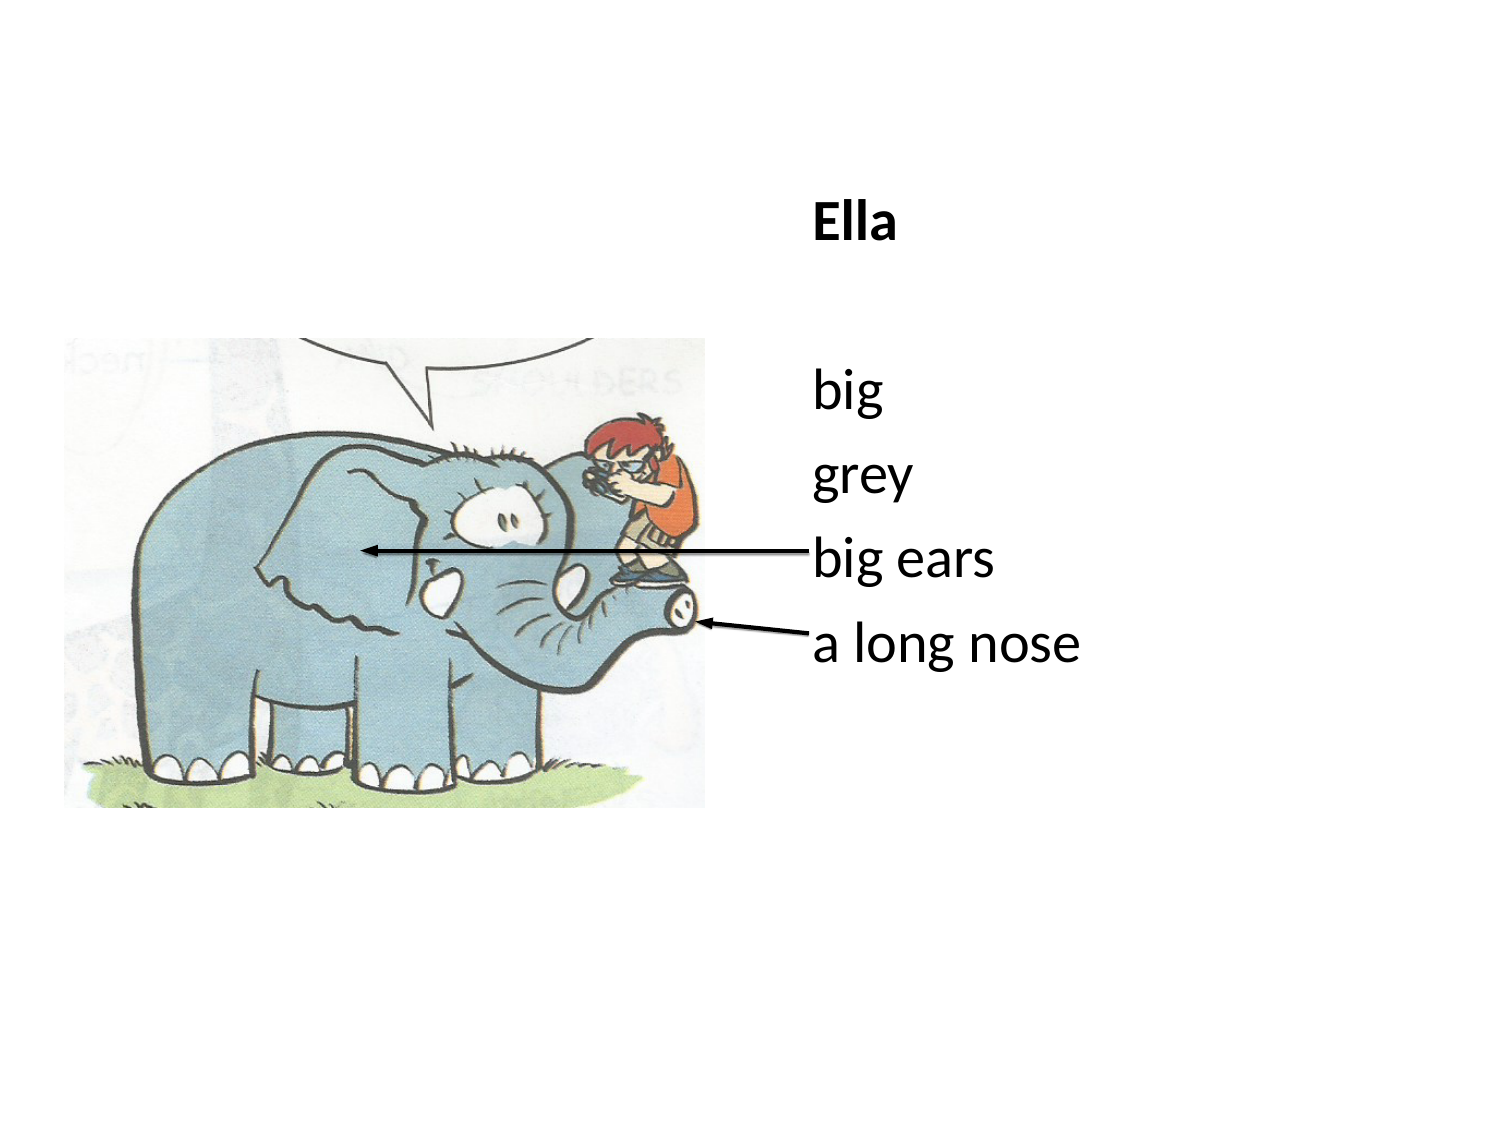

# Ella
big
grey
big ears
a long nose